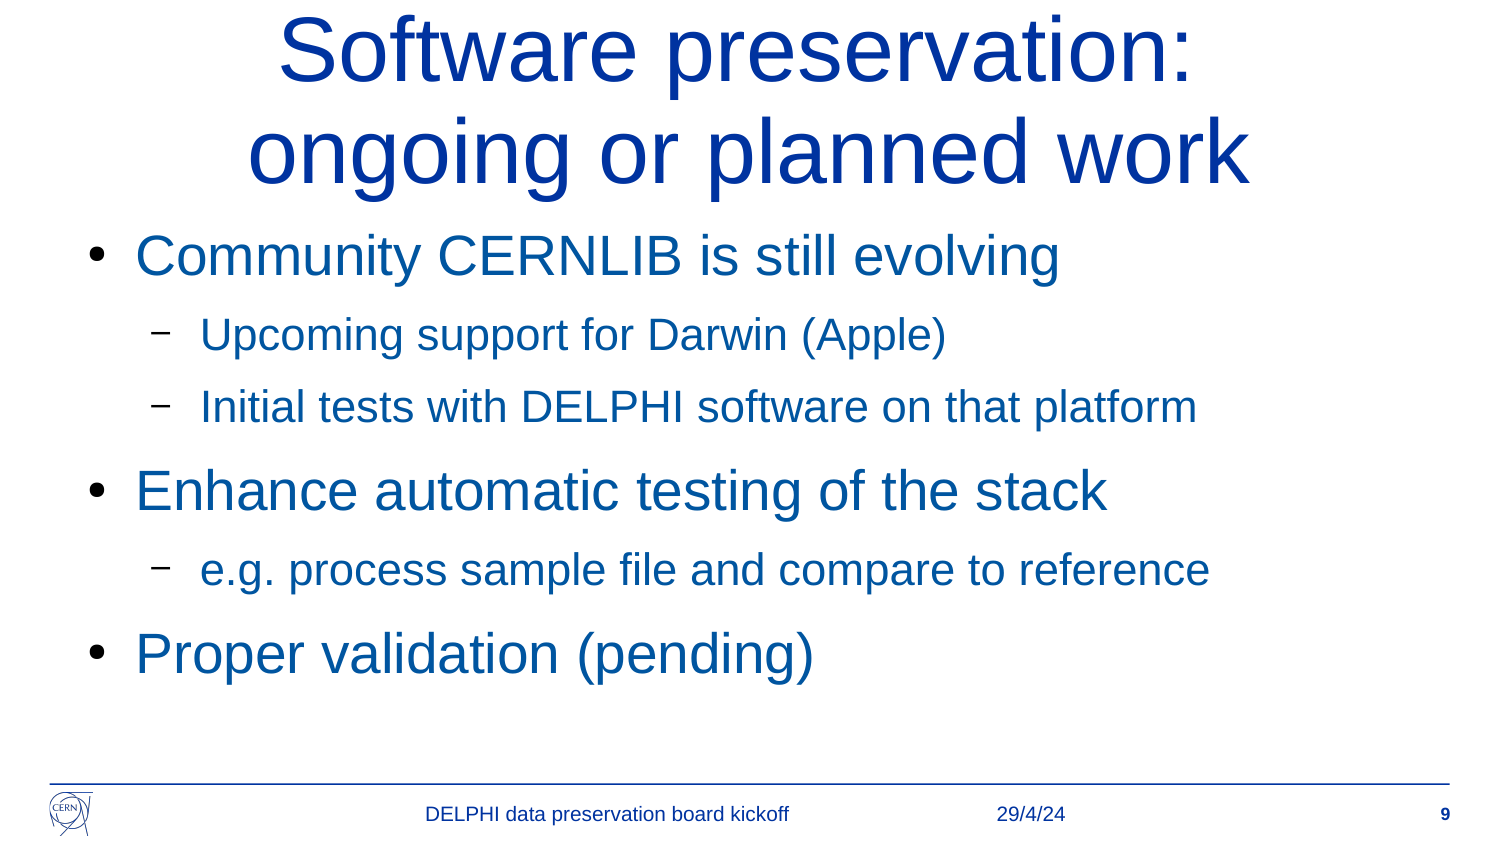

# Software preservation: ongoing or planned work
Community CERNLIB is still evolving
Upcoming support for Darwin (Apple)
Initial tests with DELPHI software on that platform
Enhance automatic testing of the stack
e.g. process sample file and compare to reference
Proper validation (pending)